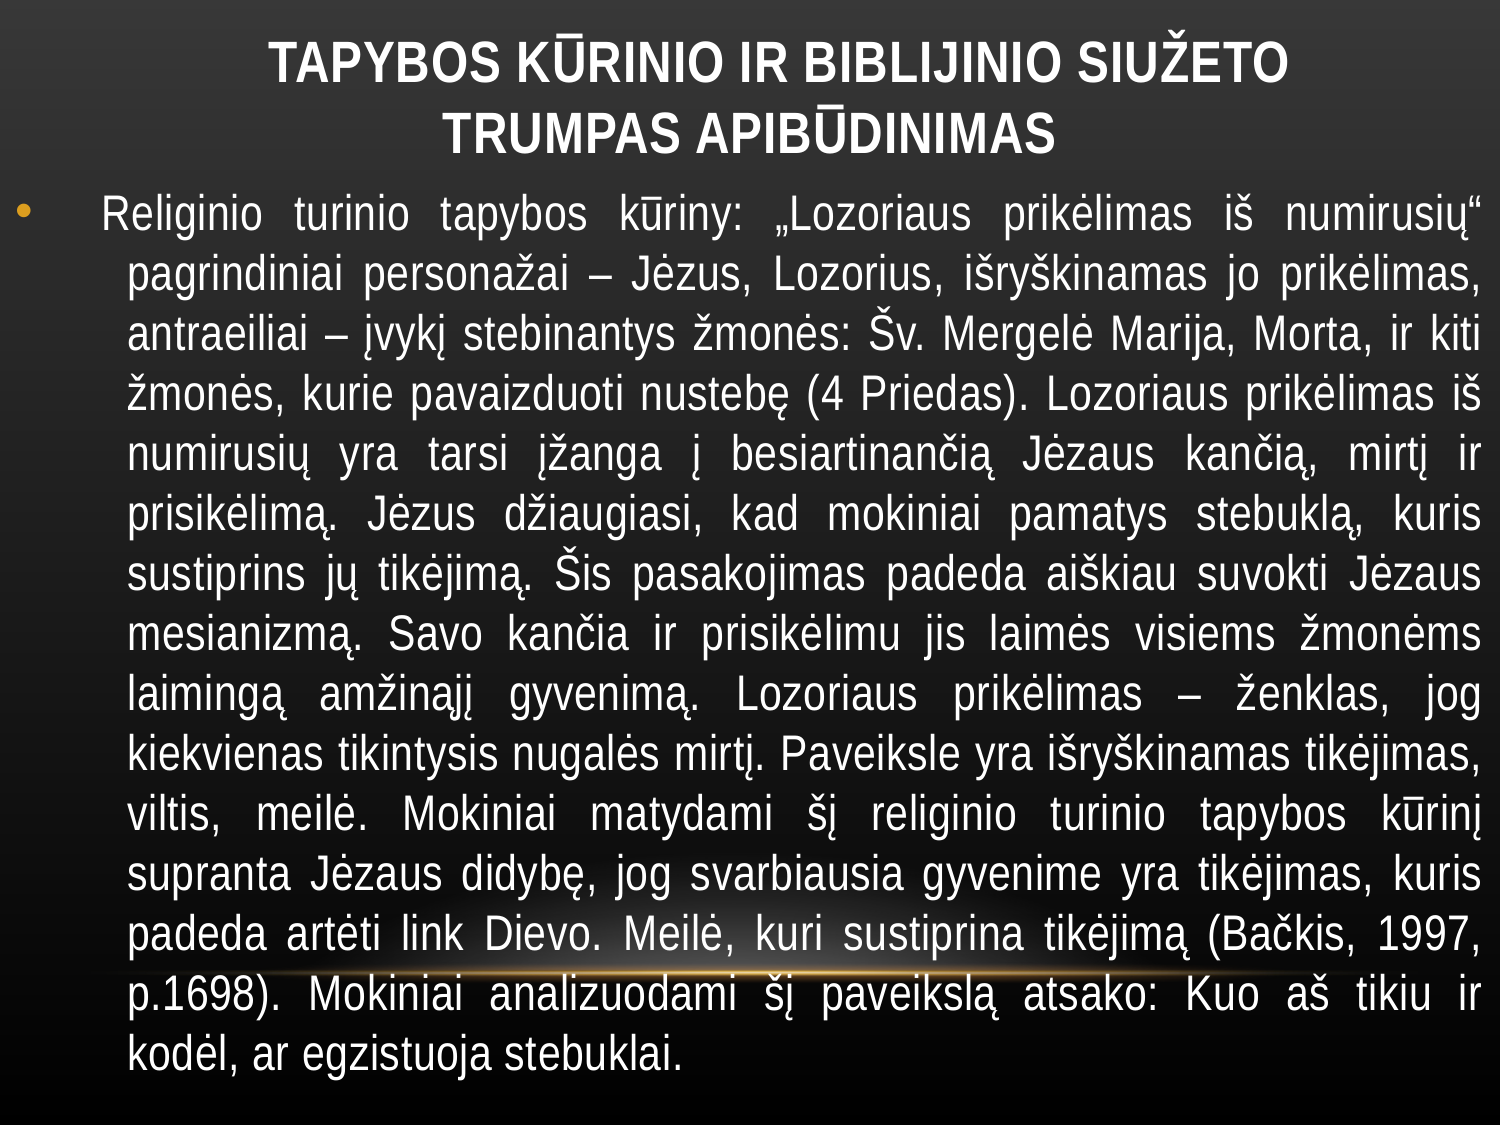

# Tapybos kūrinio ir biblijinio siužeto trumpas apibūdinimas
 Religinio turinio tapybos kūriny: „Lozoriaus prikėlimas iš numirusių“ pagrindiniai personažai – Jėzus, Lozorius, išryškinamas jo prikėlimas, antraeiliai – įvykį stebinantys žmonės: Šv. Mergelė Marija, Morta, ir kiti žmonės, kurie pavaizduoti nustebę (4 Priedas). Lozoriaus prikėlimas iš numirusių yra tarsi įžanga į besiartinančią Jėzaus kančią, mirtį ir prisikėlimą. Jėzus džiaugiasi, kad mokiniai pamatys stebuklą, kuris sustiprins jų tikėjimą. Šis pasakojimas padeda aiškiau suvokti Jėzaus mesianizmą. Savo kančia ir prisikėlimu jis laimės visiems žmonėms laimingą amžinąjį gyvenimą. Lozoriaus prikėlimas – ženklas, jog kiekvienas tikintysis nugalės mirtį. Paveiksle yra išryškinamas tikėjimas, viltis, meilė. Mokiniai matydami šį religinio turinio tapybos kūrinį supranta Jėzaus didybę, jog svarbiausia gyvenime yra tikėjimas, kuris padeda artėti link Dievo. Meilė, kuri sustiprina tikėjimą (Bačkis, 1997, p.1698). Mokiniai analizuodami šį paveikslą atsako: Kuo aš tikiu ir kodėl, ar egzistuoja stebuklai.